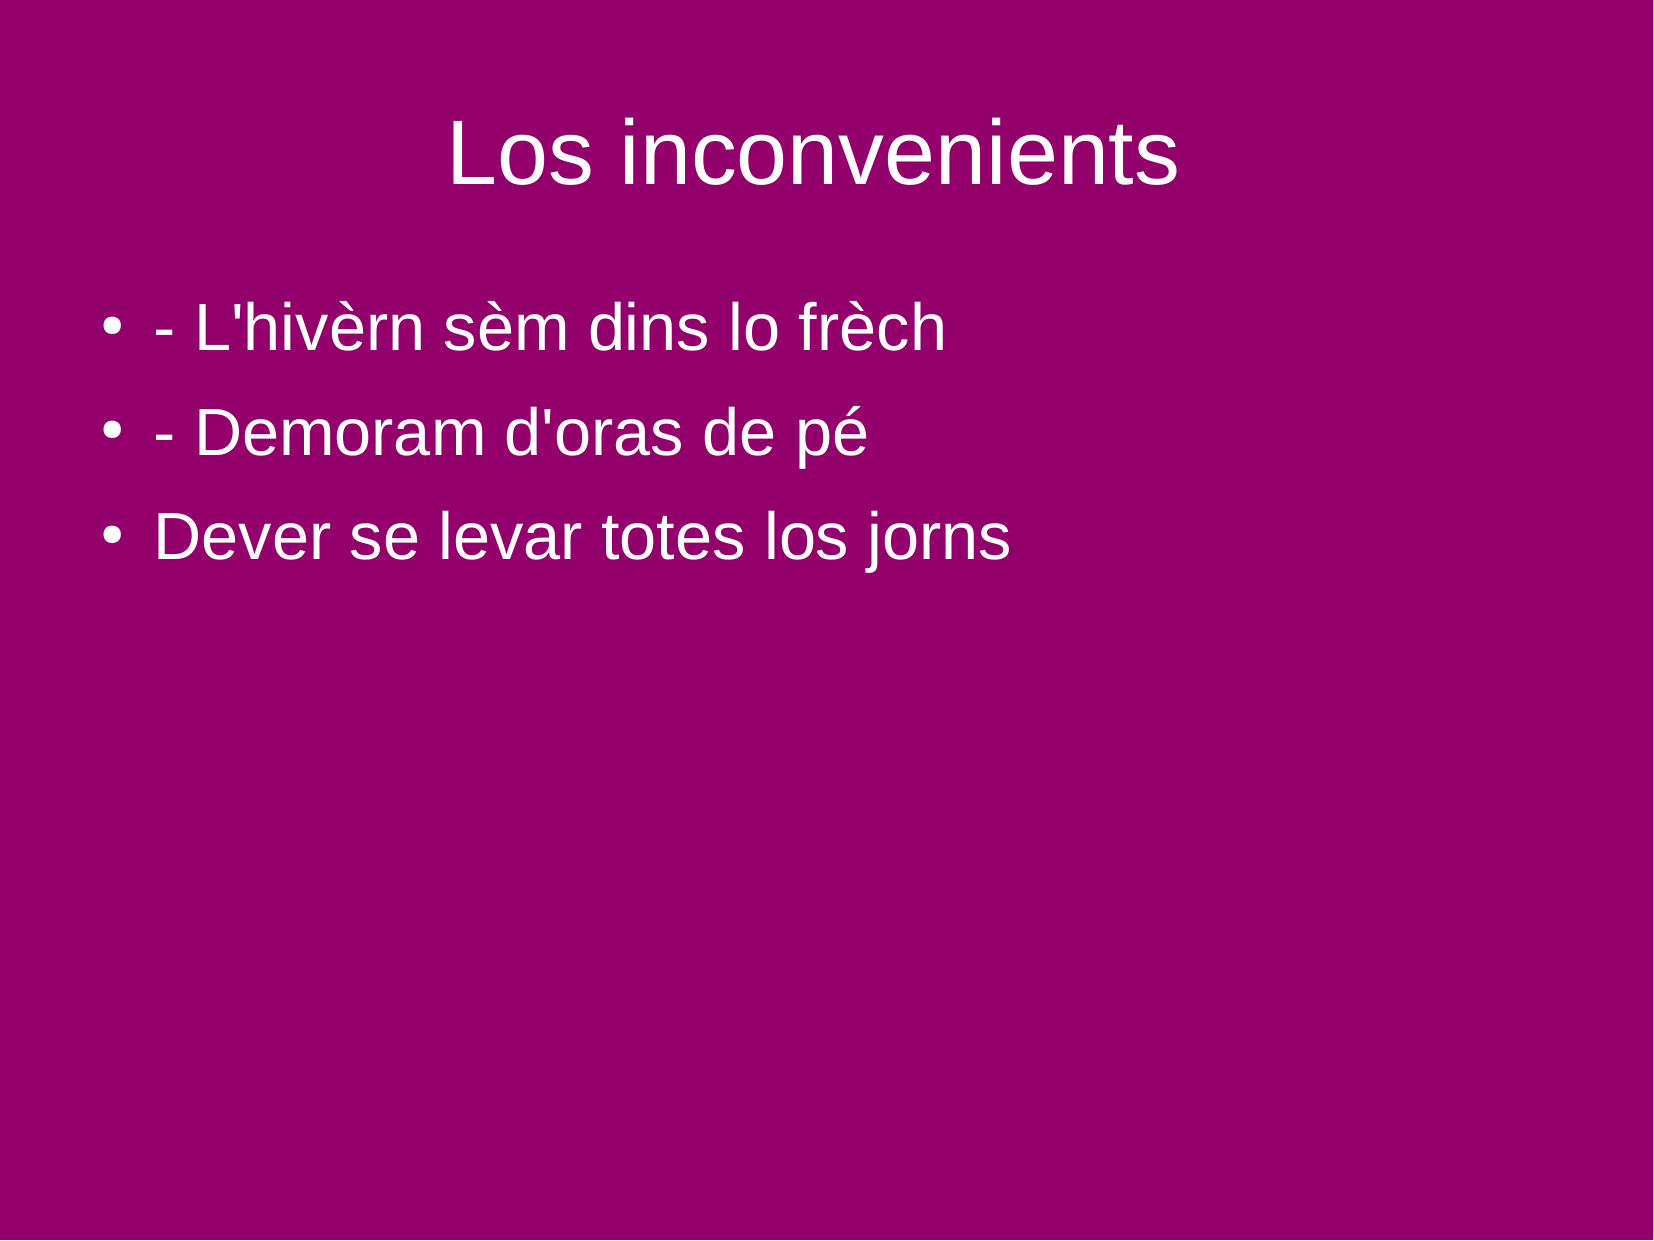

# Los inconvenients
- L'hivèrn sèm dins lo frèch
- Demoram d'oras de pé
Dever se levar totes los jorns